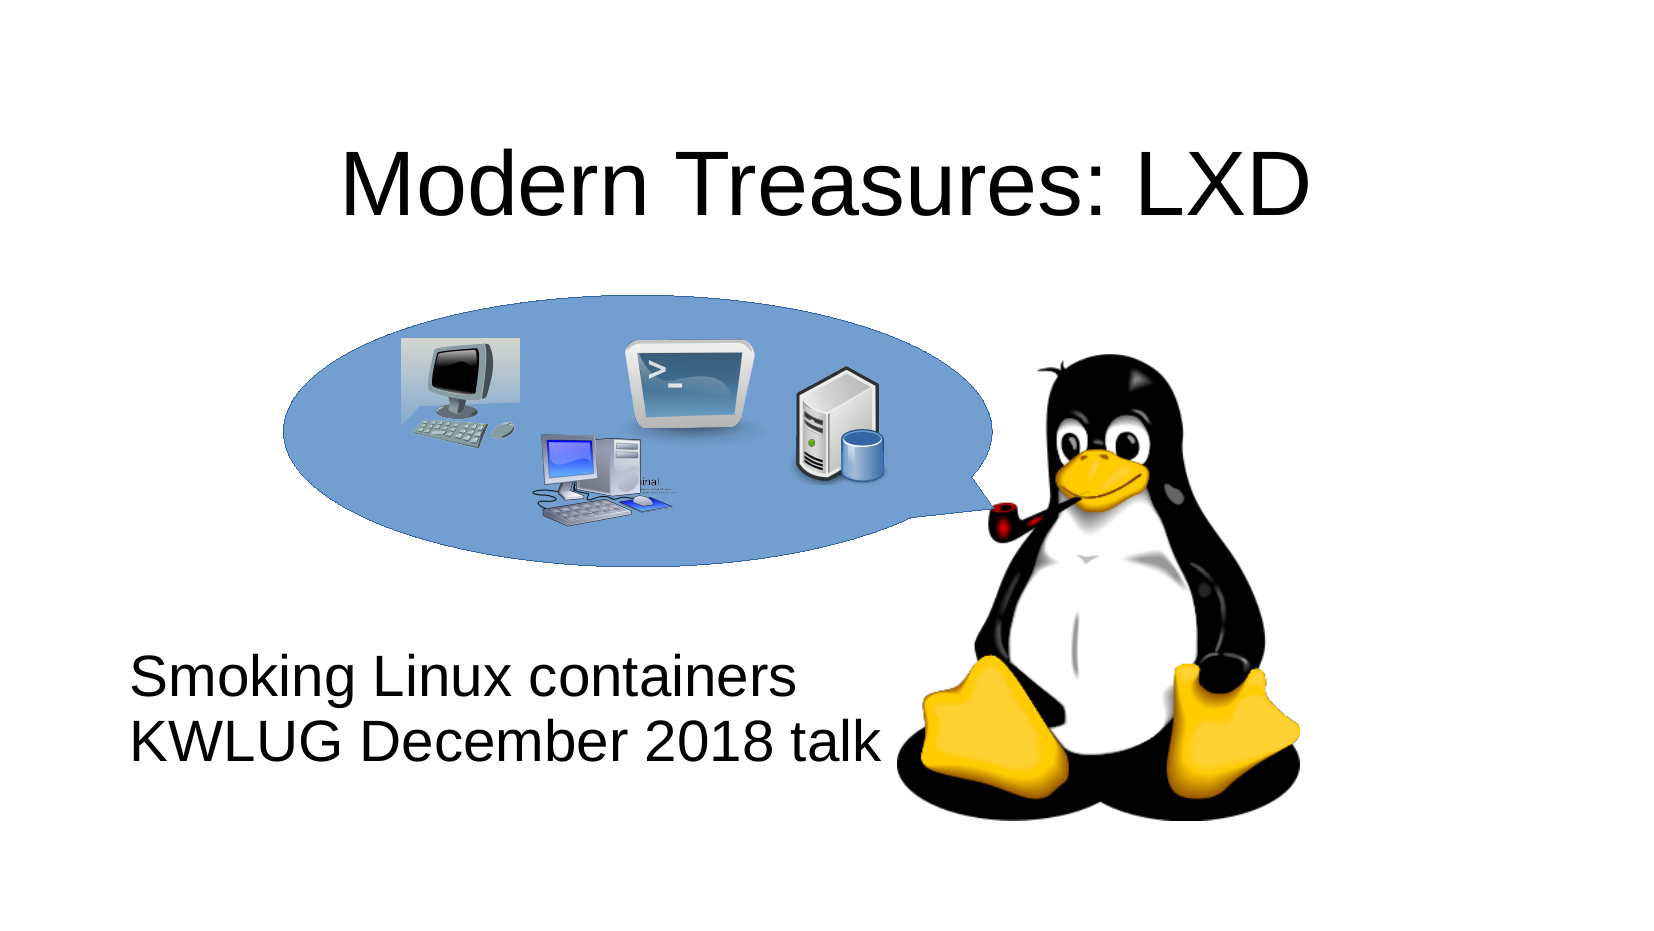

# Modern Treasures: LXD
Smoking Linux containers
KWLUG December 2018 talk